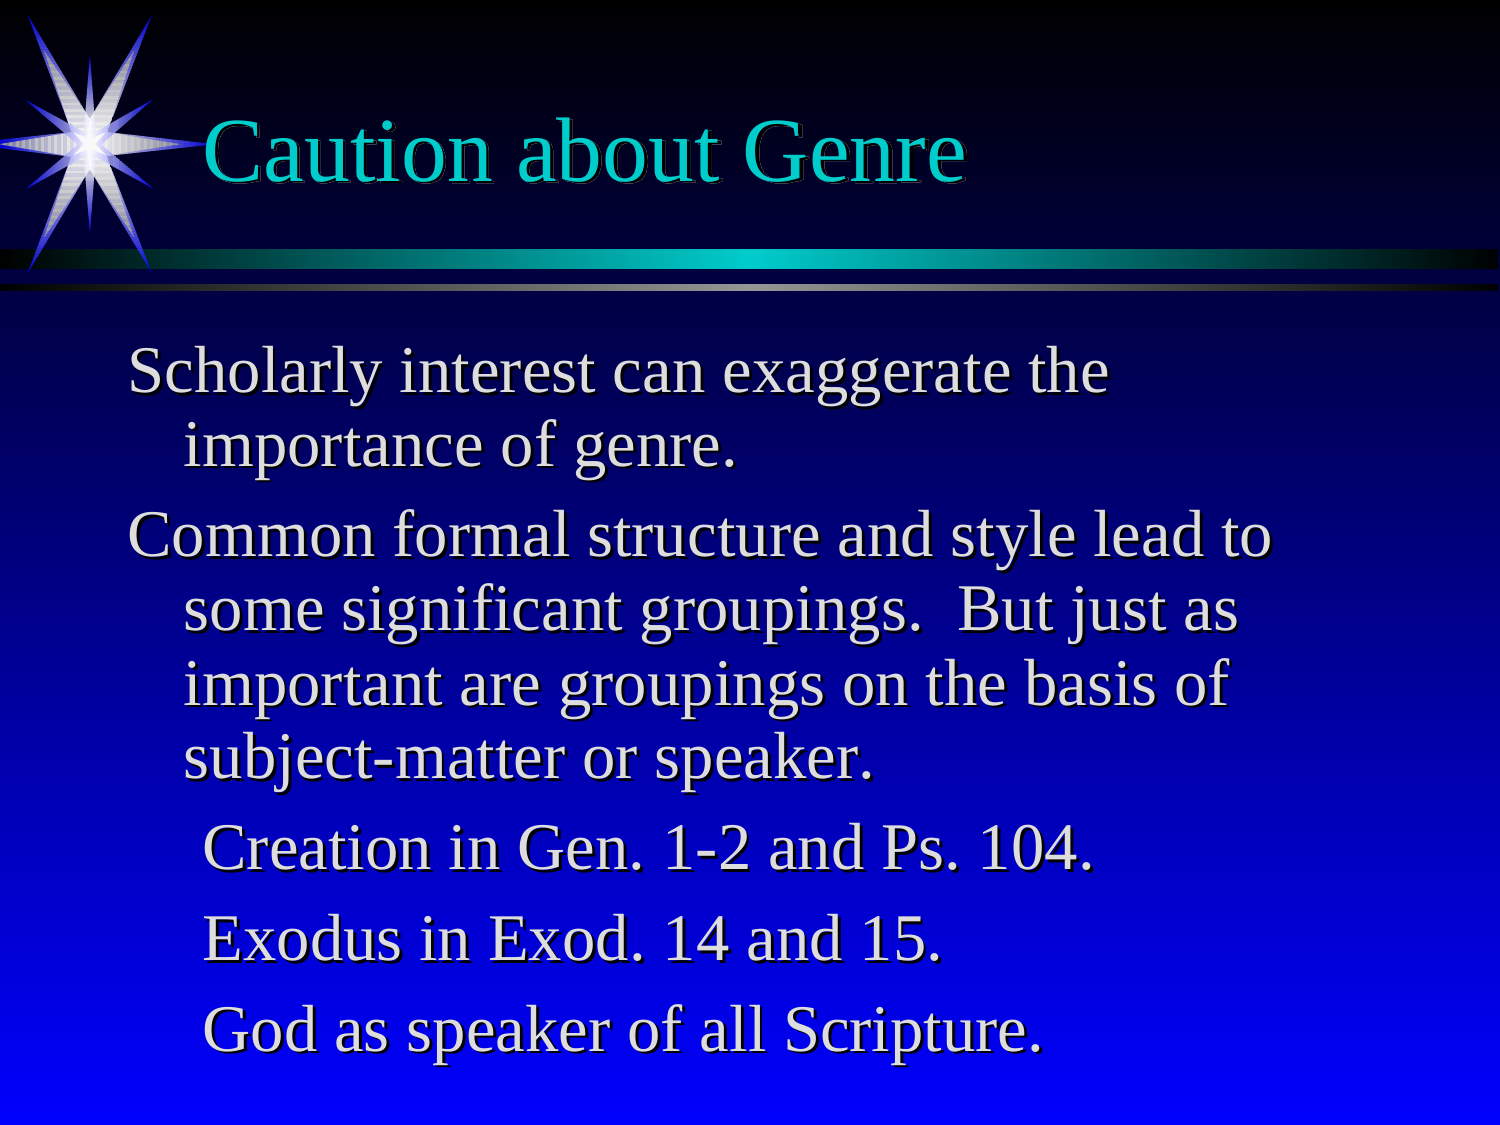

# Caution about Genre
Scholarly interest can exaggerate the importance of genre.
Common formal structure and style lead to some significant groupings. But just as important are groupings on the basis of subject-matter or speaker.
Creation in Gen. 1-2 and Ps. 104.
Exodus in Exod. 14 and 15.
God as speaker of all Scripture.